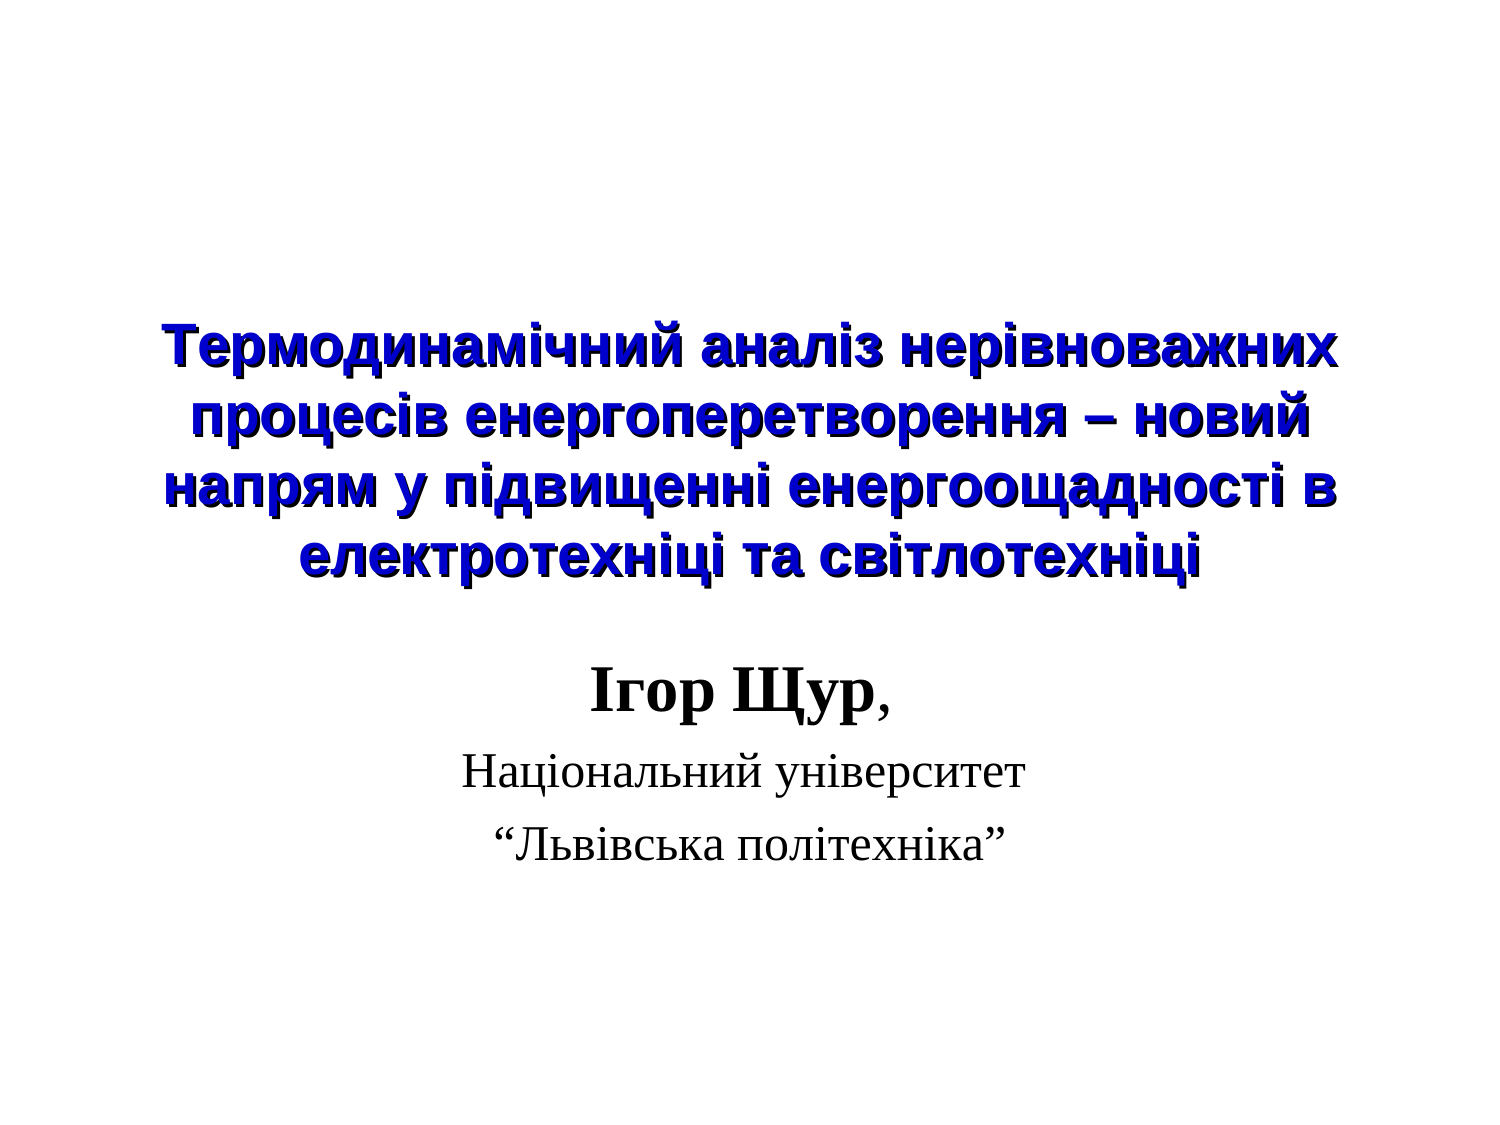

# Термодинамічний аналіз нерівноважних процесів енергоперетворення – новий напрям у підвищенні енергоощадності в електротехніці та світлотехніці
Ігор Щур,
Національний університет
“Львівська політехніка”